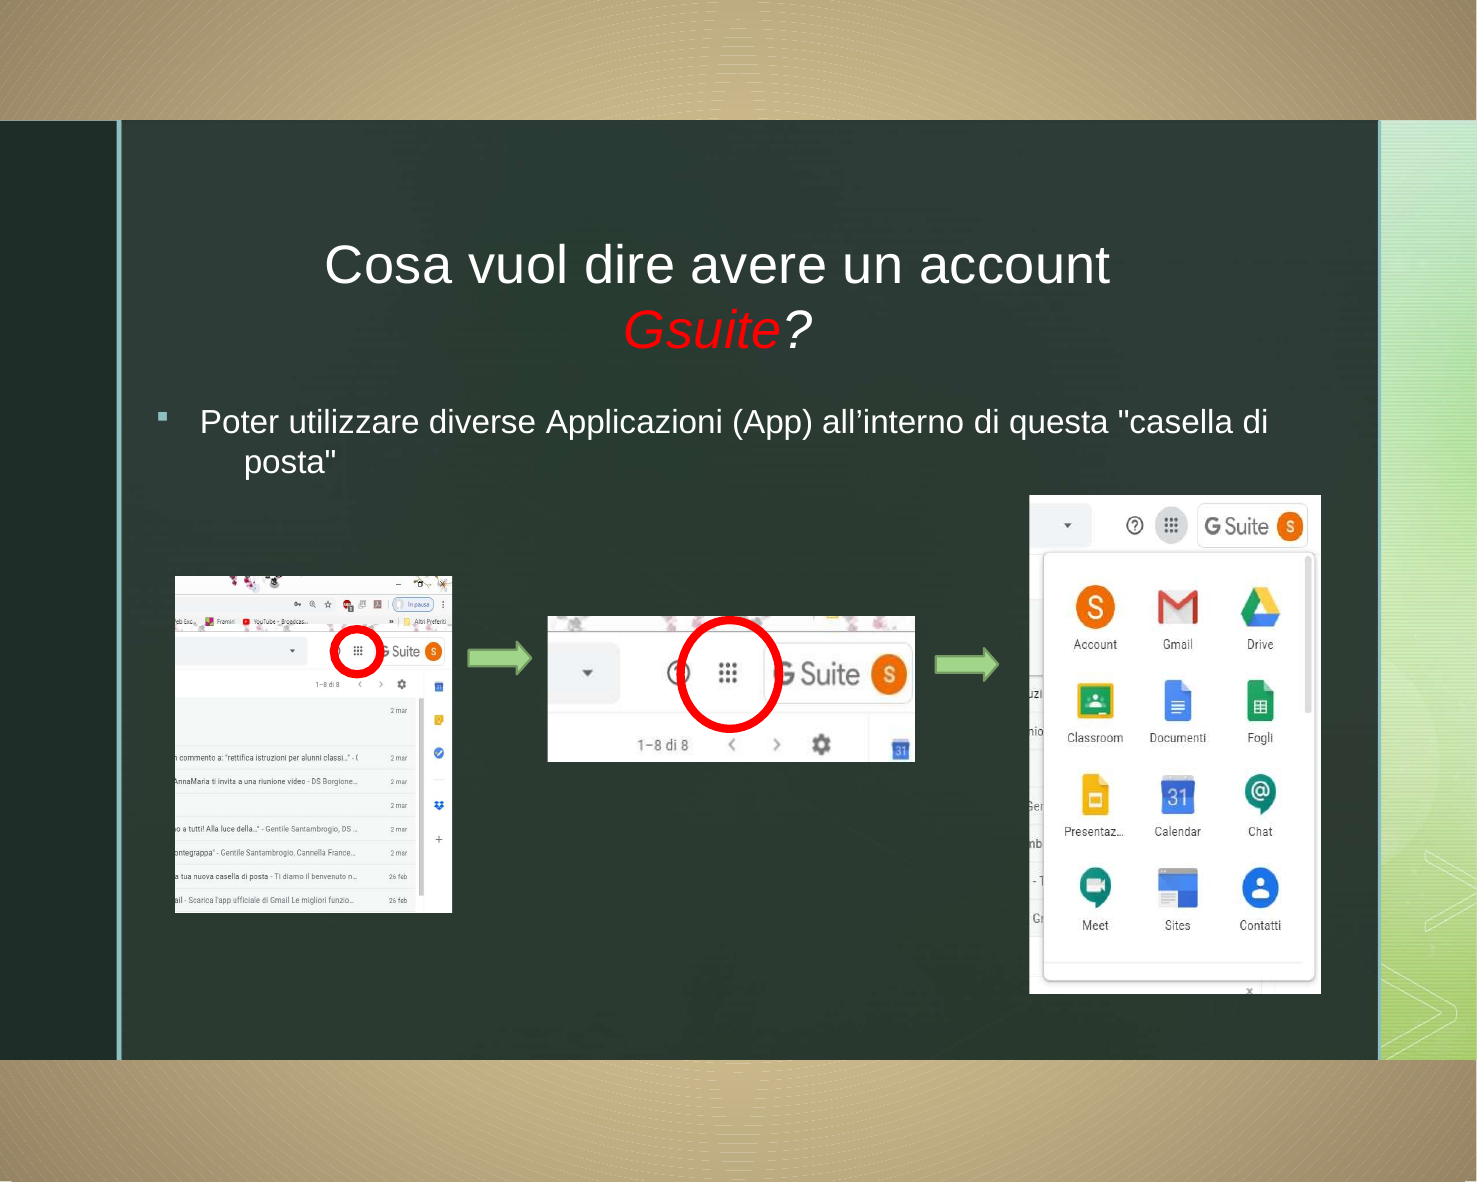

# Cosa vuol dire avere un account Gsuite?
Poter utilizzare diverse Applicazioni (App) all’interno di questa "casella di posta"